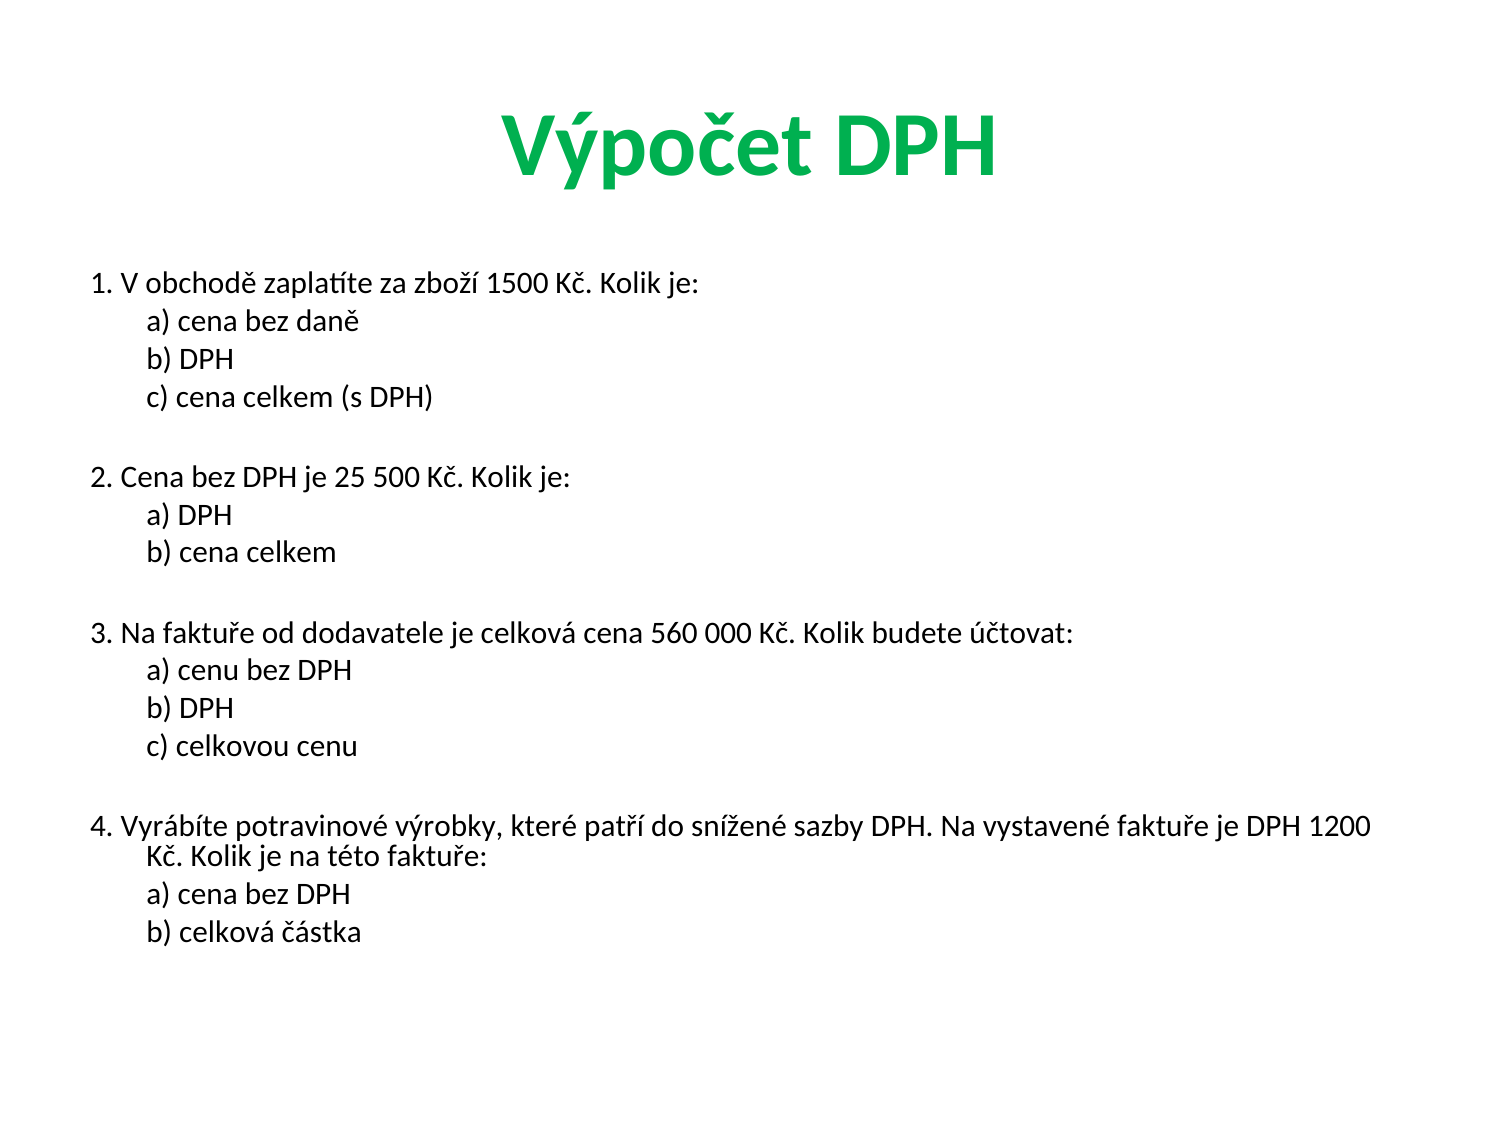

# Výpočet DPH
1. V obchodě zaplatíte za zboží 1500 Kč. Kolik je:
	a) cena bez daně
	b) DPH
	c) cena celkem (s DPH)
2. Cena bez DPH je 25 500 Kč. Kolik je:
	a) DPH
	b) cena celkem
3. Na faktuře od dodavatele je celková cena 560 000 Kč. Kolik budete účtovat:
	a) cenu bez DPH
	b) DPH
	c) celkovou cenu
4. Vyrábíte potravinové výrobky, které patří do snížené sazby DPH. Na vystavené faktuře je DPH 1200 Kč. Kolik je na této faktuře:
	a) cena bez DPH
	b) celková částka